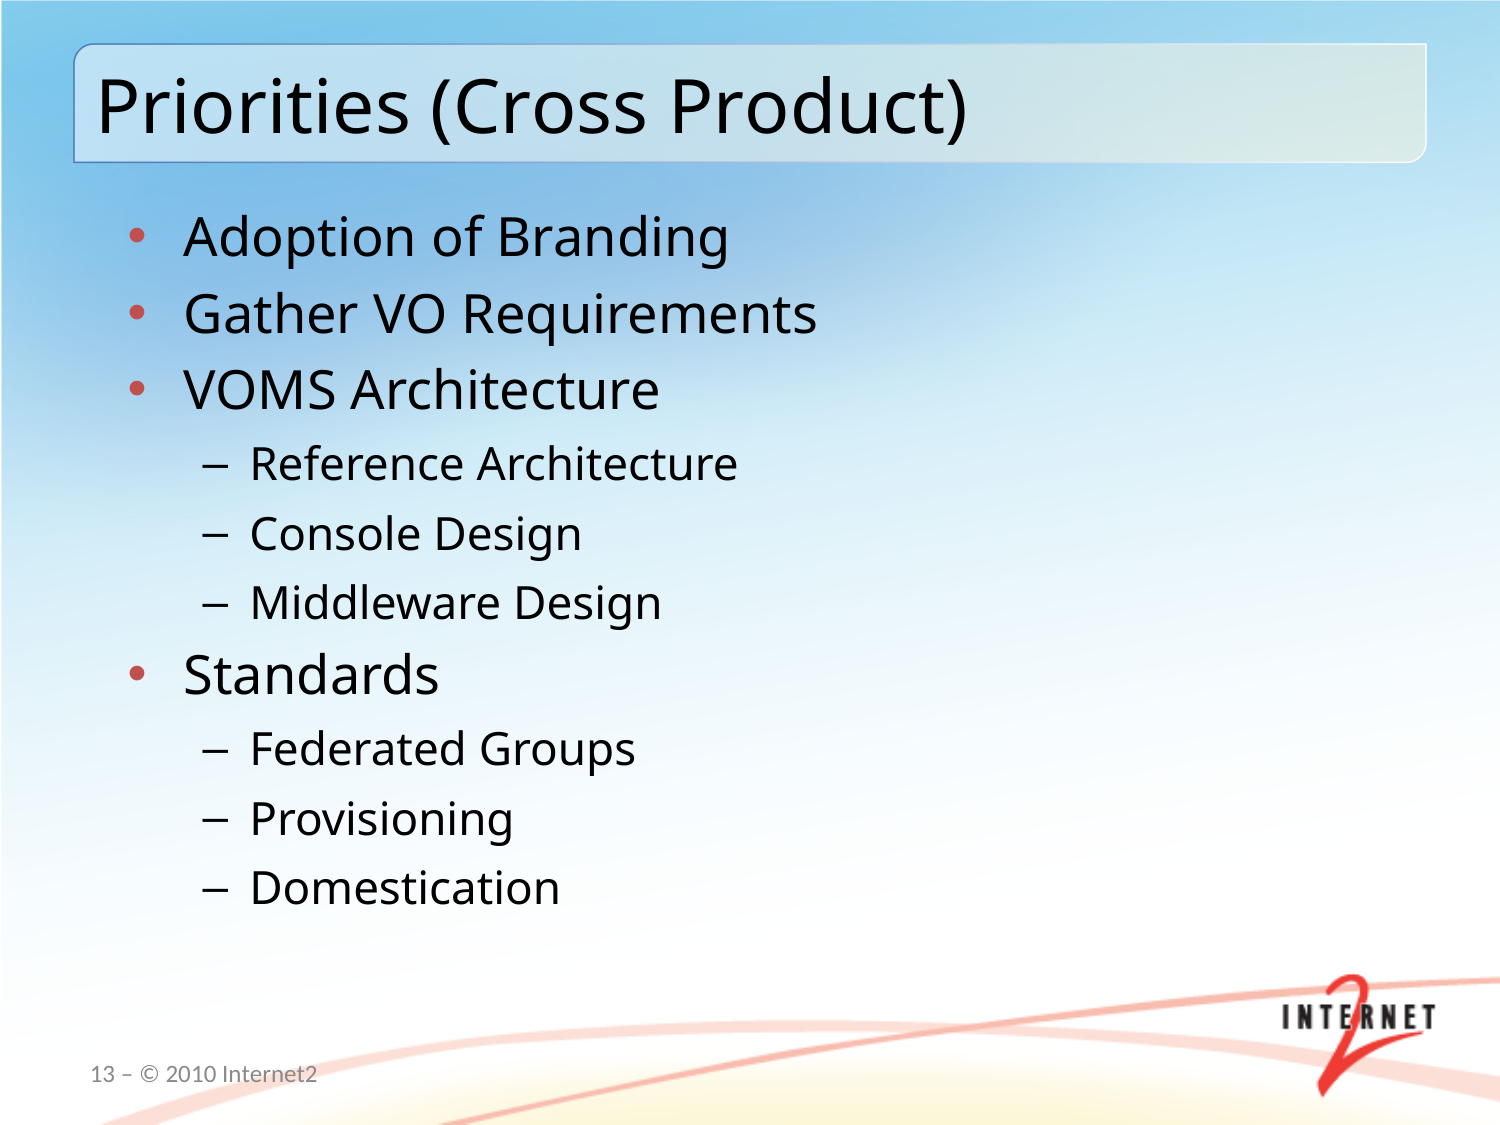

Priorities (Cross Product)
# Adoption of Branding
Gather VO Requirements
VOMS Architecture
Reference Architecture
Console Design
Middleware Design
Standards
Federated Groups
Provisioning
Domestication
 – © 2010 Internet2